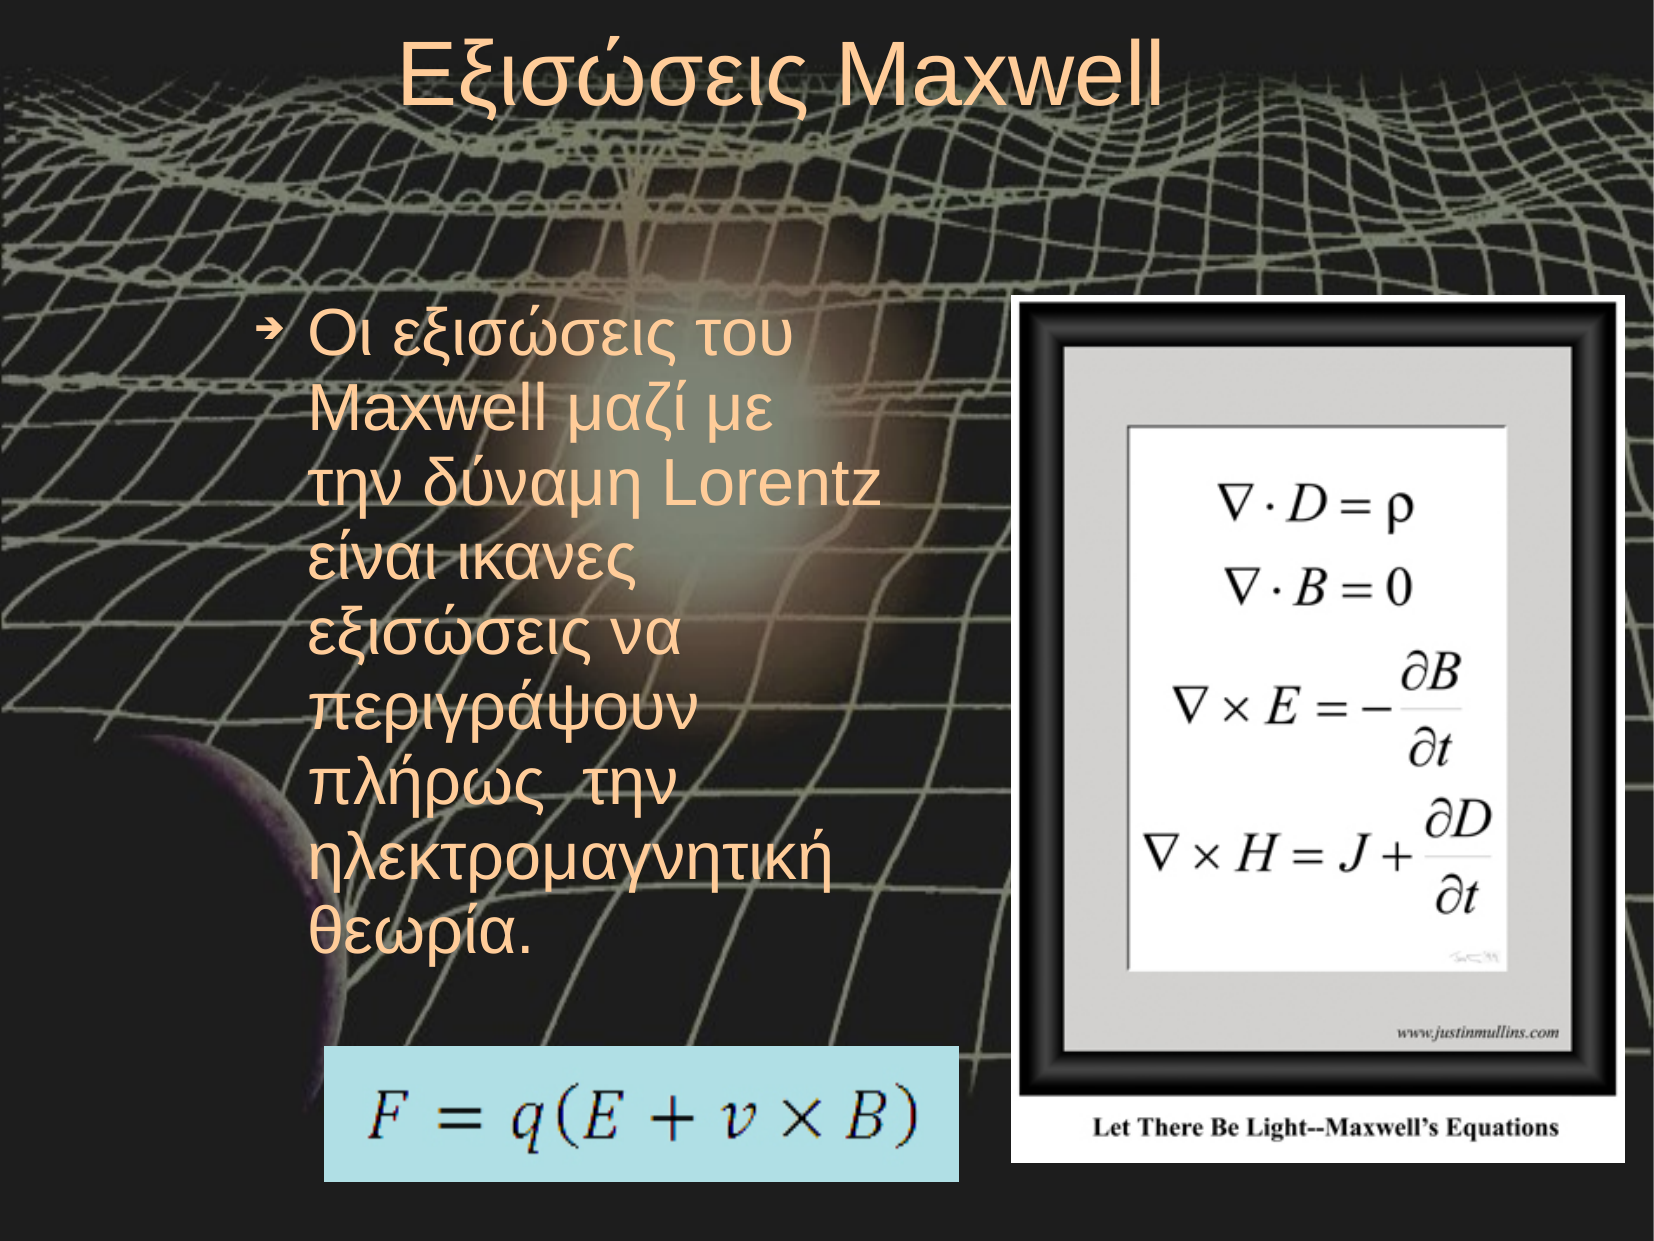

# Εξισώσεις Maxwell
Οι εξισώσεις του
Maxwell μαζί με την δύναμη Lorentz είναι ικανες εξισώσεις να περιγράψουν πλήρως την ηλεκτρομαγνητική θεωρία.